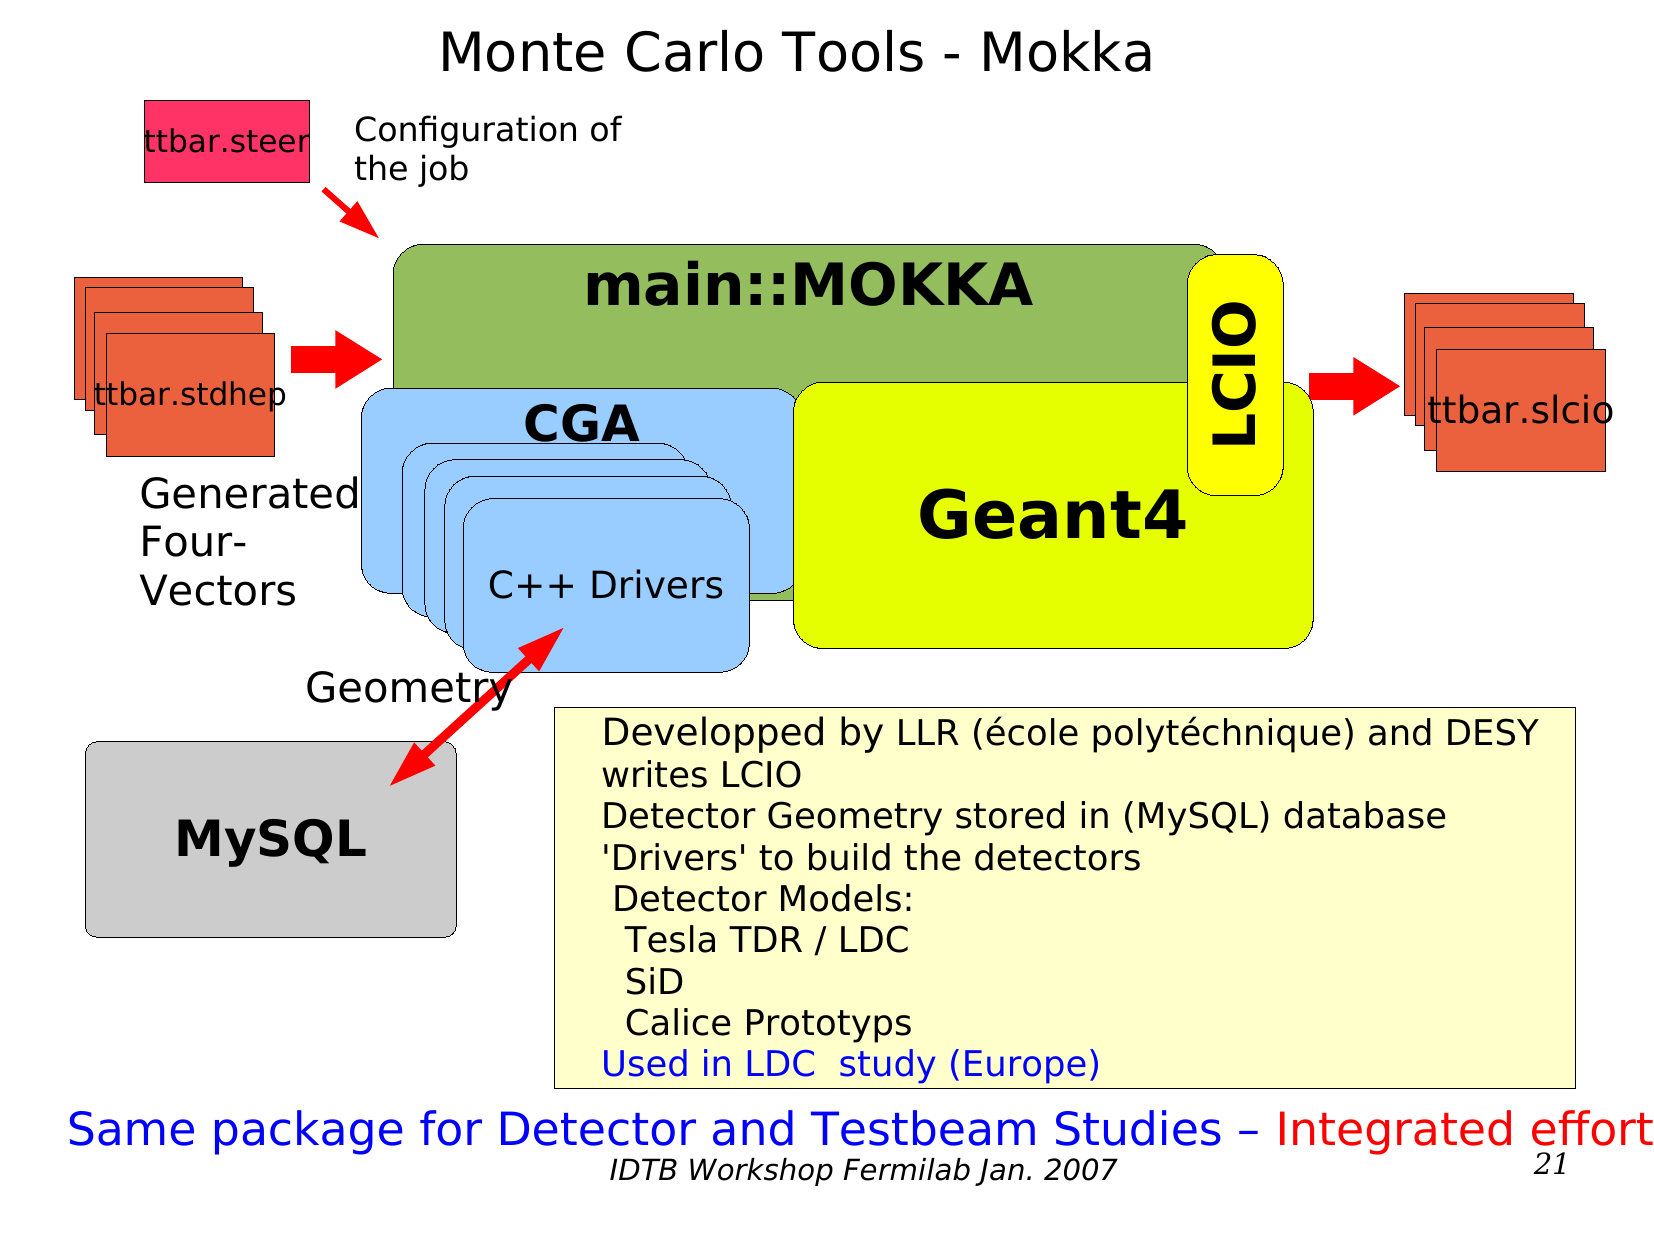

# Monte Carlo Tools - Mokka
ttbar.steer
Configuration of
the job
main::MOKKA
ttbar.stdhep
ttbar.slcio
LCIO
Geant4
CGA
C++ Drivers
C++ Drivers
C++ Drivers
C++ Drivers
Generated
Four-Vectors
Geometry
 Developped by LLR (école polytéchnique) and DESY
 writes LCIO
 Detector Geometry stored in (MySQL) database
 'Drivers' to build the detectors
 Detector Models:
Tesla TDR / LDC
SiD
Calice Prototyps
 Used in LDC study (Europe)
MySQL
Same package for Detector and Testbeam Studies – Integrated effort
21
ILC Detector Testbeam Workshop Jan. 07